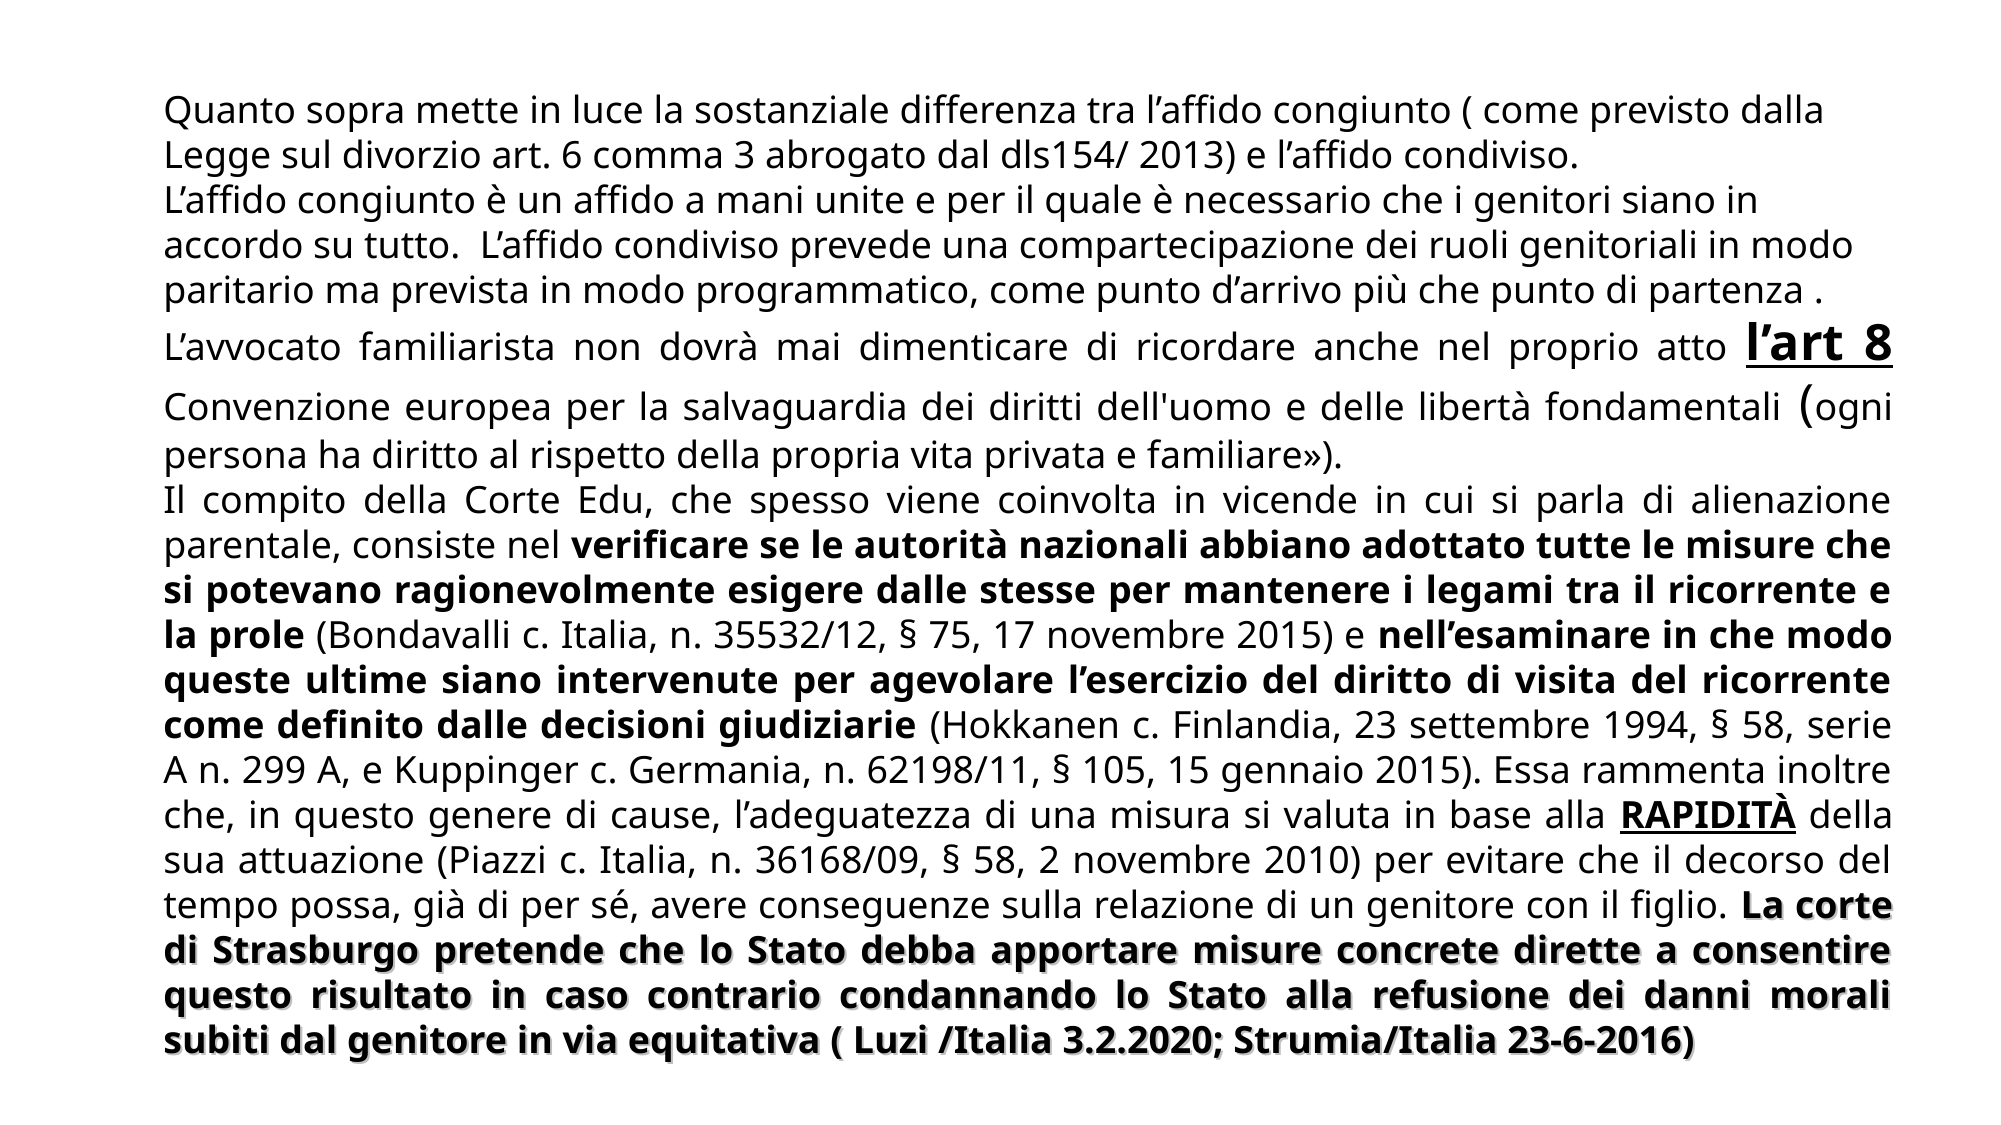

Quanto sopra mette in luce la sostanziale differenza tra l’affido congiunto ( come previsto dalla Legge sul divorzio art. 6 comma 3 abrogato dal dls154/ 2013) e l’affido condiviso.
L’affido congiunto è un affido a mani unite e per il quale è necessario che i genitori siano in accordo su tutto. L’affido condiviso prevede una compartecipazione dei ruoli genitoriali in modo paritario ma prevista in modo programmatico, come punto d’arrivo più che punto di partenza .
L’avvocato familiarista non dovrà mai dimenticare di ricordare anche nel proprio atto l’art 8 Convenzione europea per la salvaguardia dei diritti dell'uomo e delle libertà fondamentali (ogni persona ha diritto al rispetto della propria vita privata e familiare»).
Il compito della Corte Edu, che spesso viene coinvolta in vicende in cui si parla di alienazione parentale, consiste nel verificare se le autorità nazionali abbiano adottato tutte le misure che si potevano ragionevolmente esigere dalle stesse per mantenere i legami tra il ricorrente e la prole (Bondavalli c. Italia, n. 35532/12, § 75, 17 novembre 2015) e nell’esaminare in che modo queste ultime siano intervenute per agevolare l’esercizio del diritto di visita del ricorrente come definito dalle decisioni giudiziarie (Hokkanen c. Finlandia, 23 settembre 1994, § 58, serie A n. 299 A, e Kuppinger c. Germania, n. 62198/11, § 105, 15 gennaio 2015). Essa rammenta inoltre che, in questo genere di cause, l’adeguatezza di una misura si valuta in base alla RAPIDITÀ della sua attuazione (Piazzi c. Italia, n. 36168/09, § 58, 2 novembre 2010) per evitare che il decorso del tempo possa, già di per sé, avere conseguenze sulla relazione di un genitore con il figlio. La corte di Strasburgo pretende che lo Stato debba apportare misure concrete dirette a consentire questo risultato in caso contrario condannando lo Stato alla refusione dei danni morali subiti dal genitore in via equitativa ( Luzi /Italia 3.2.2020; Strumia/Italia 23-6-2016)